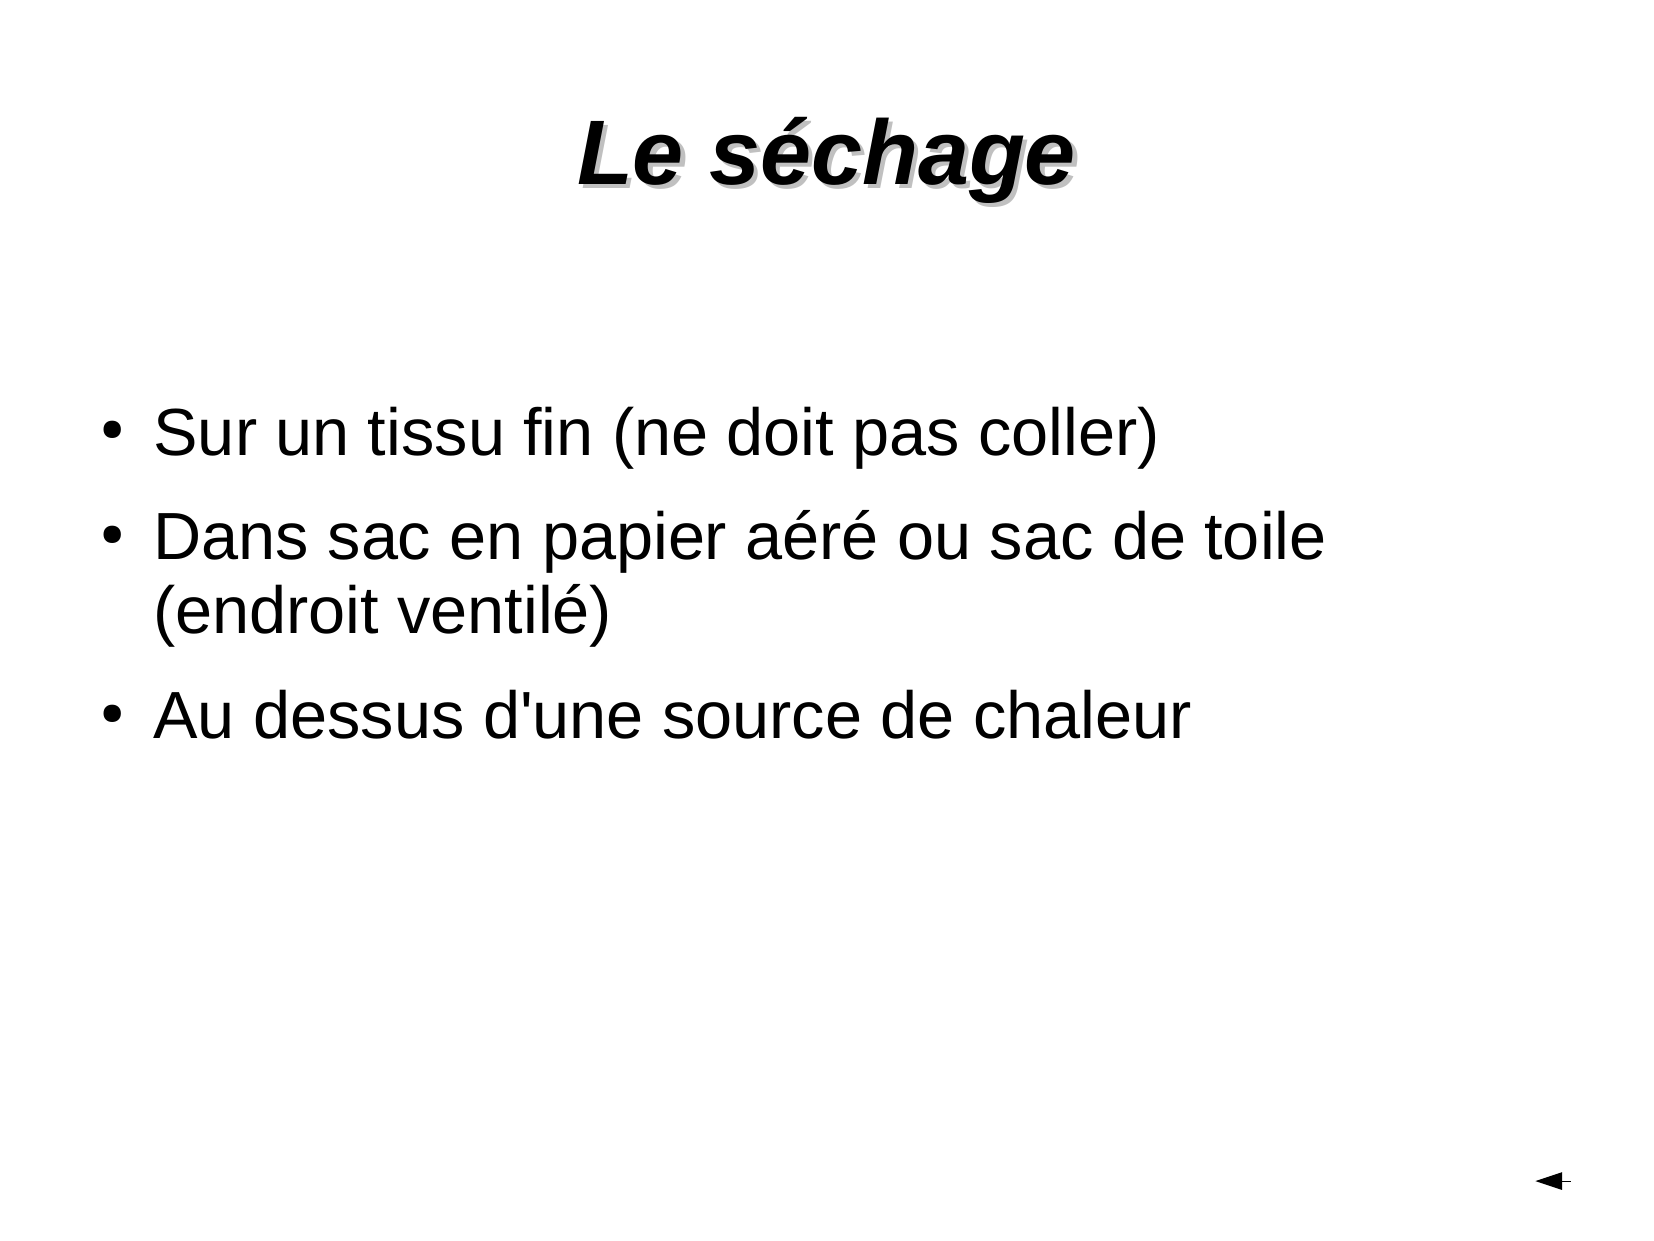

# Le séchage
Sur un tissu fin (ne doit pas coller)
Dans sac en papier aéré ou sac de toile (endroit ventilé)
Au dessus d'une source de chaleur